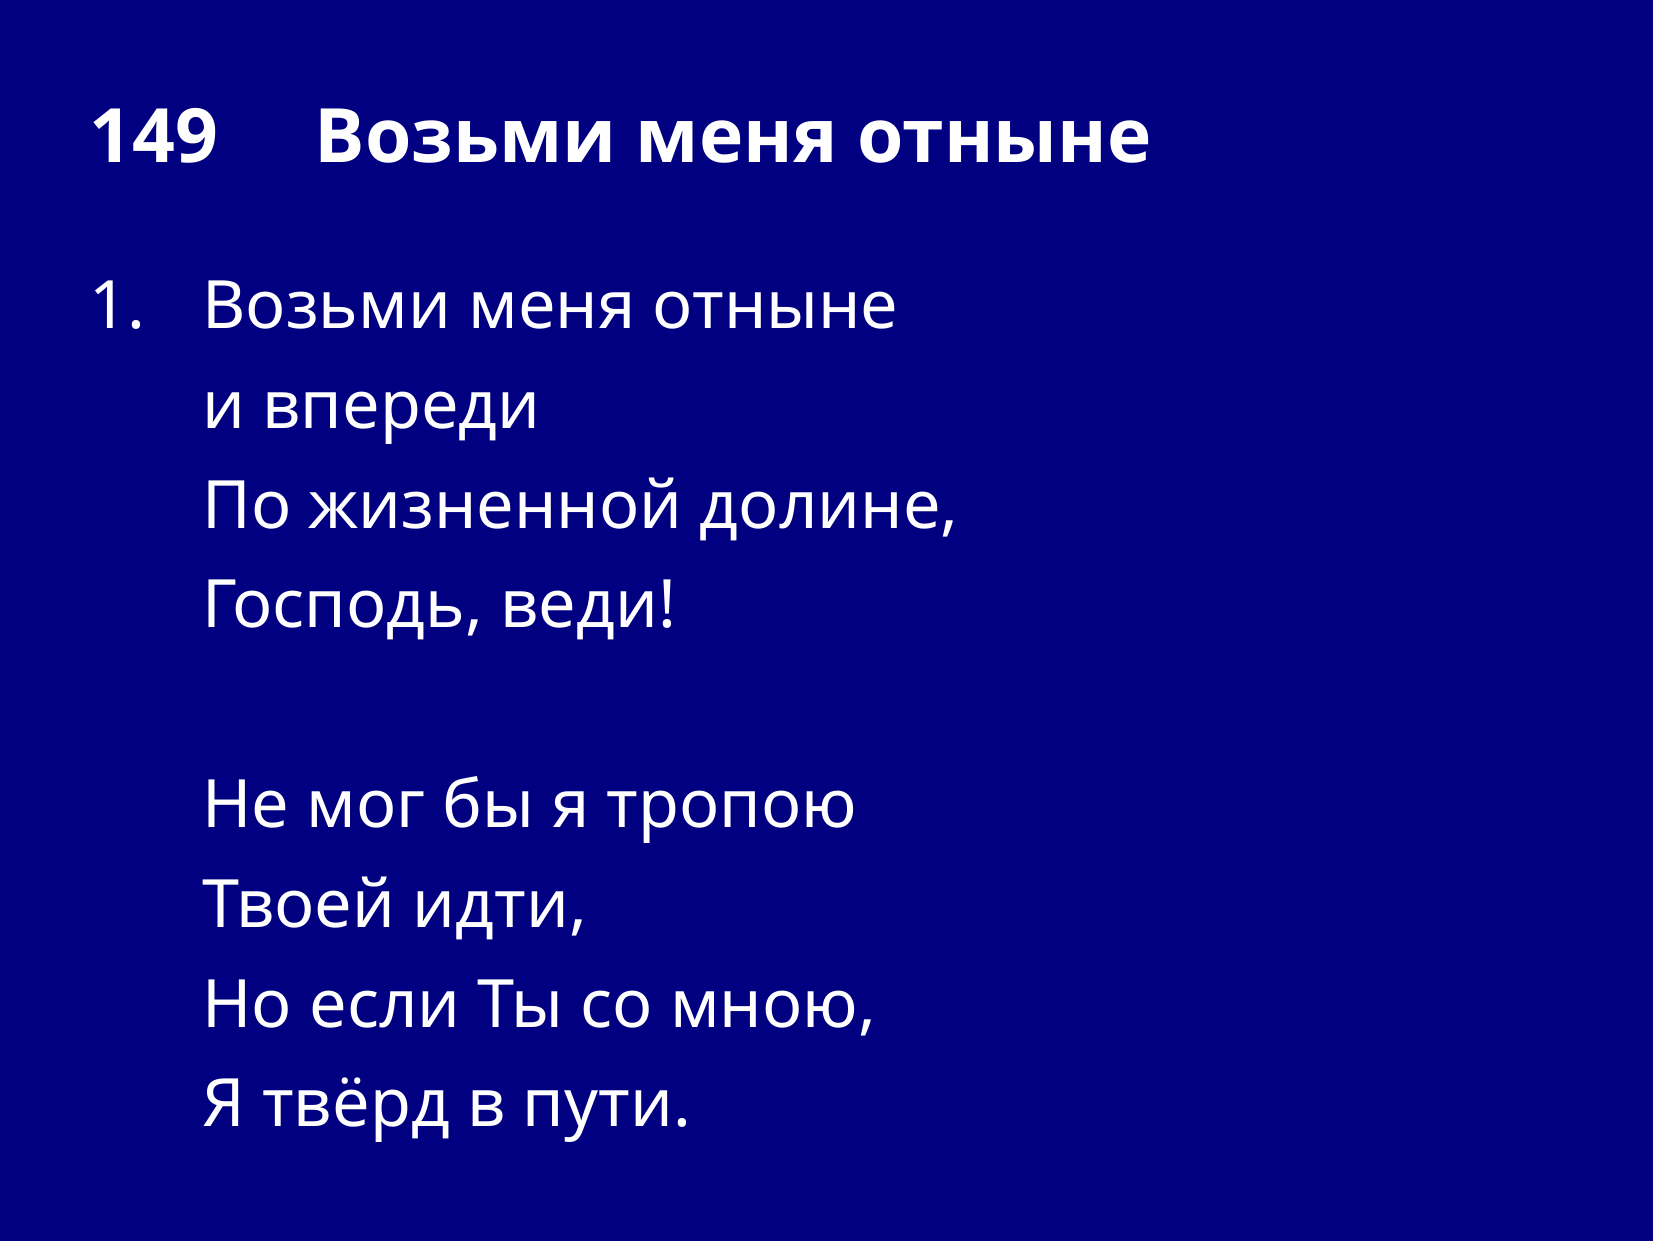

149	Возьми меня отныне
1.	Возьми меня отныне
	и впереди
	По жизненной долине,
	Господь, веди!
	Не мог бы я тропою
	Твоей идти,
	Но если Ты со мною,
	Я твёрд в пути.